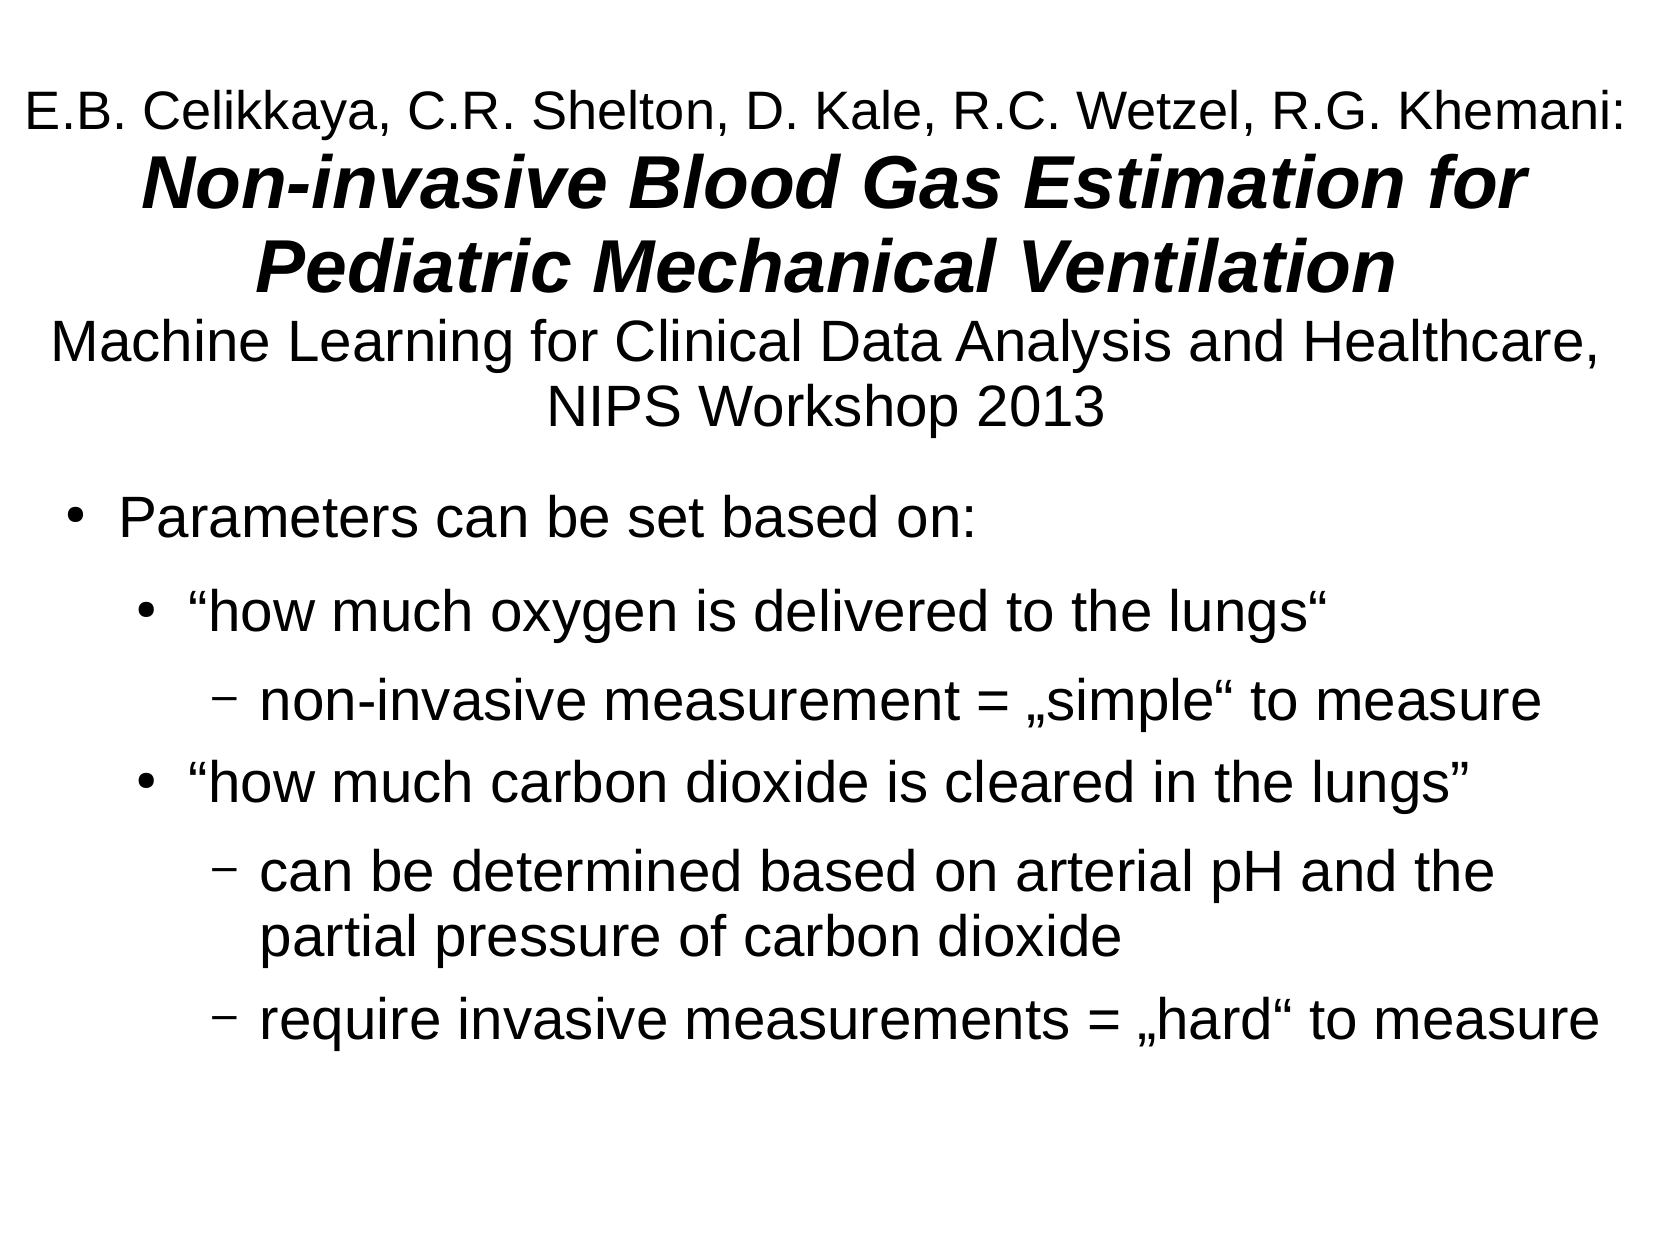

# E.B. Celikkaya, C.R. Shelton, D. Kale, R.C. Wetzel, R.G. Khemani: Non-invasive Blood Gas Estimation for Pediatric Mechanical Ventilation Machine Learning for Clinical Data Analysis and Healthcare, NIPS Workshop 2013
Parameters can be set based on:
“how much oxygen is delivered to the lungs“
non-invasive measurement = „simple“ to measure
“how much carbon dioxide is cleared in the lungs”
can be determined based on arterial pH and the partial pressure of carbon dioxide
require invasive measurements = „hard“ to measure